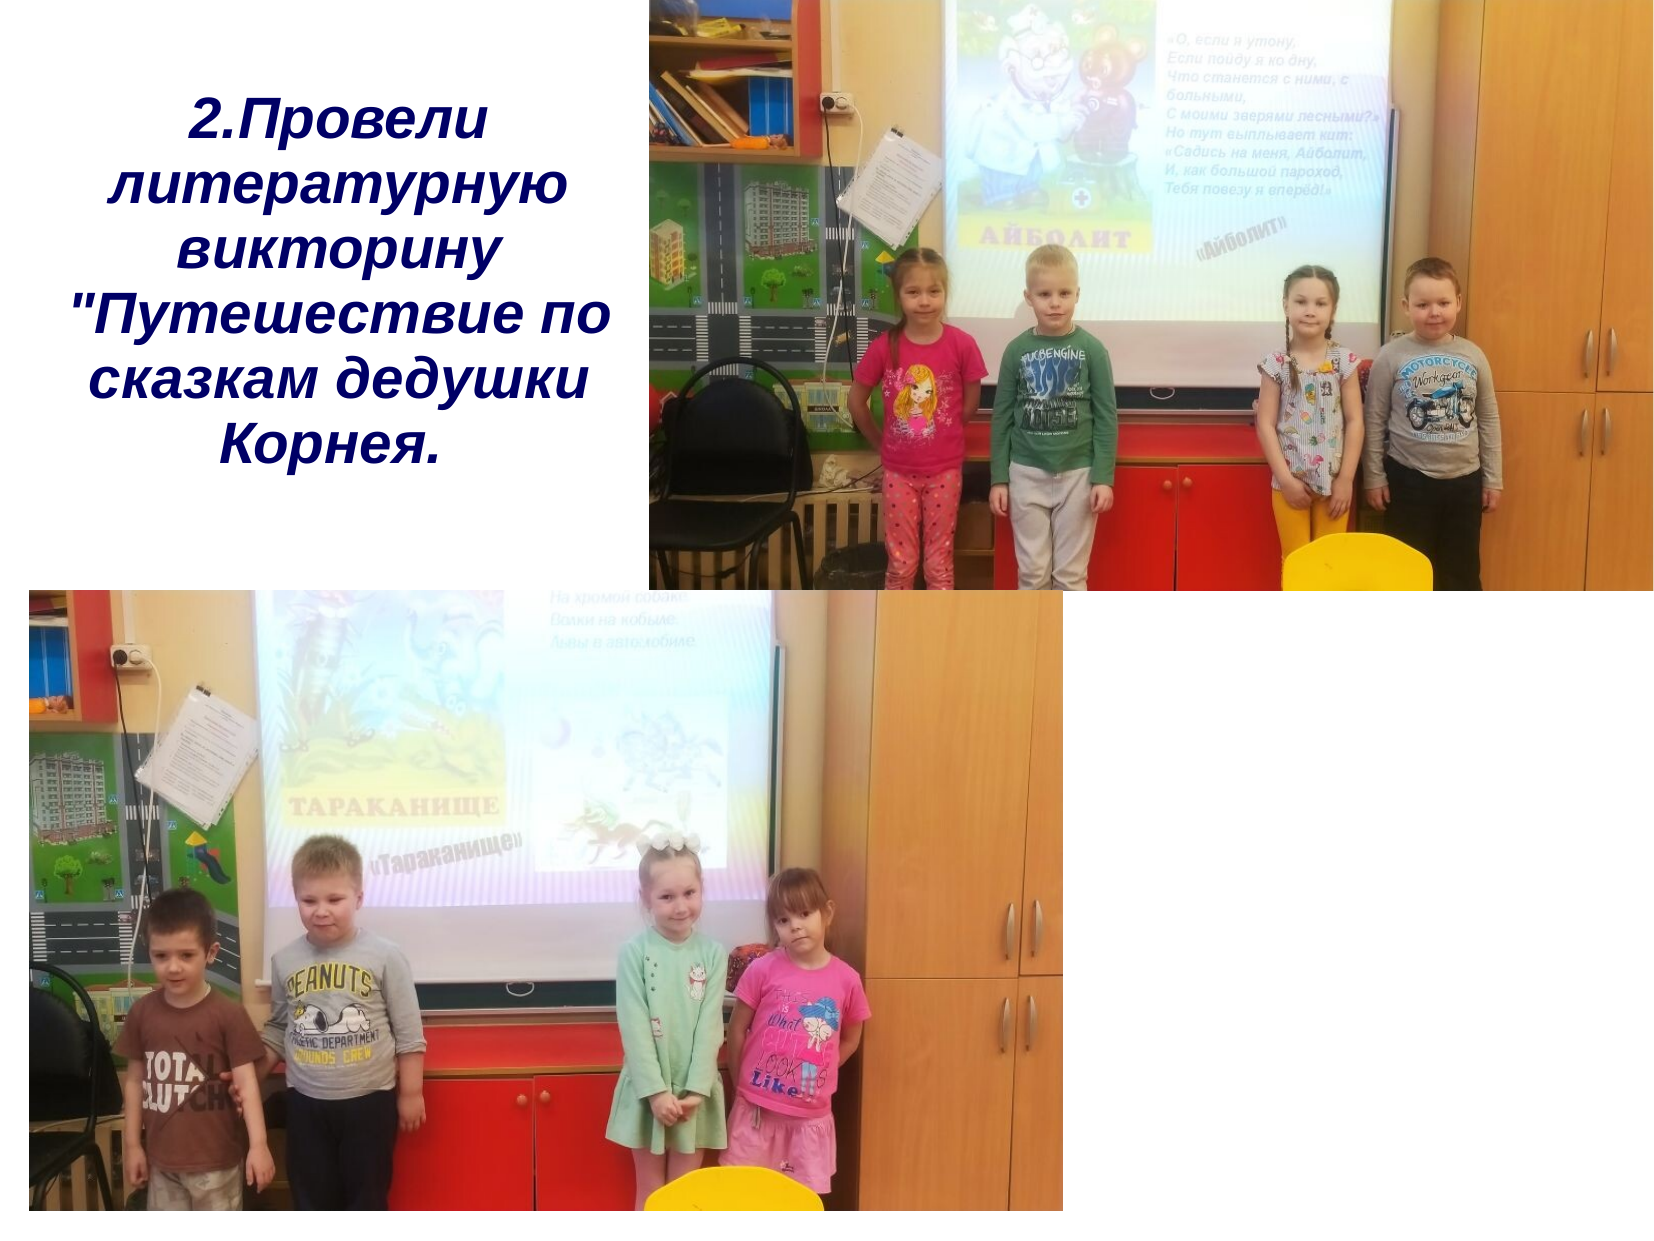

# 2.Провели литературную викторину "Путешествие по сказкам дедушки Корнея.